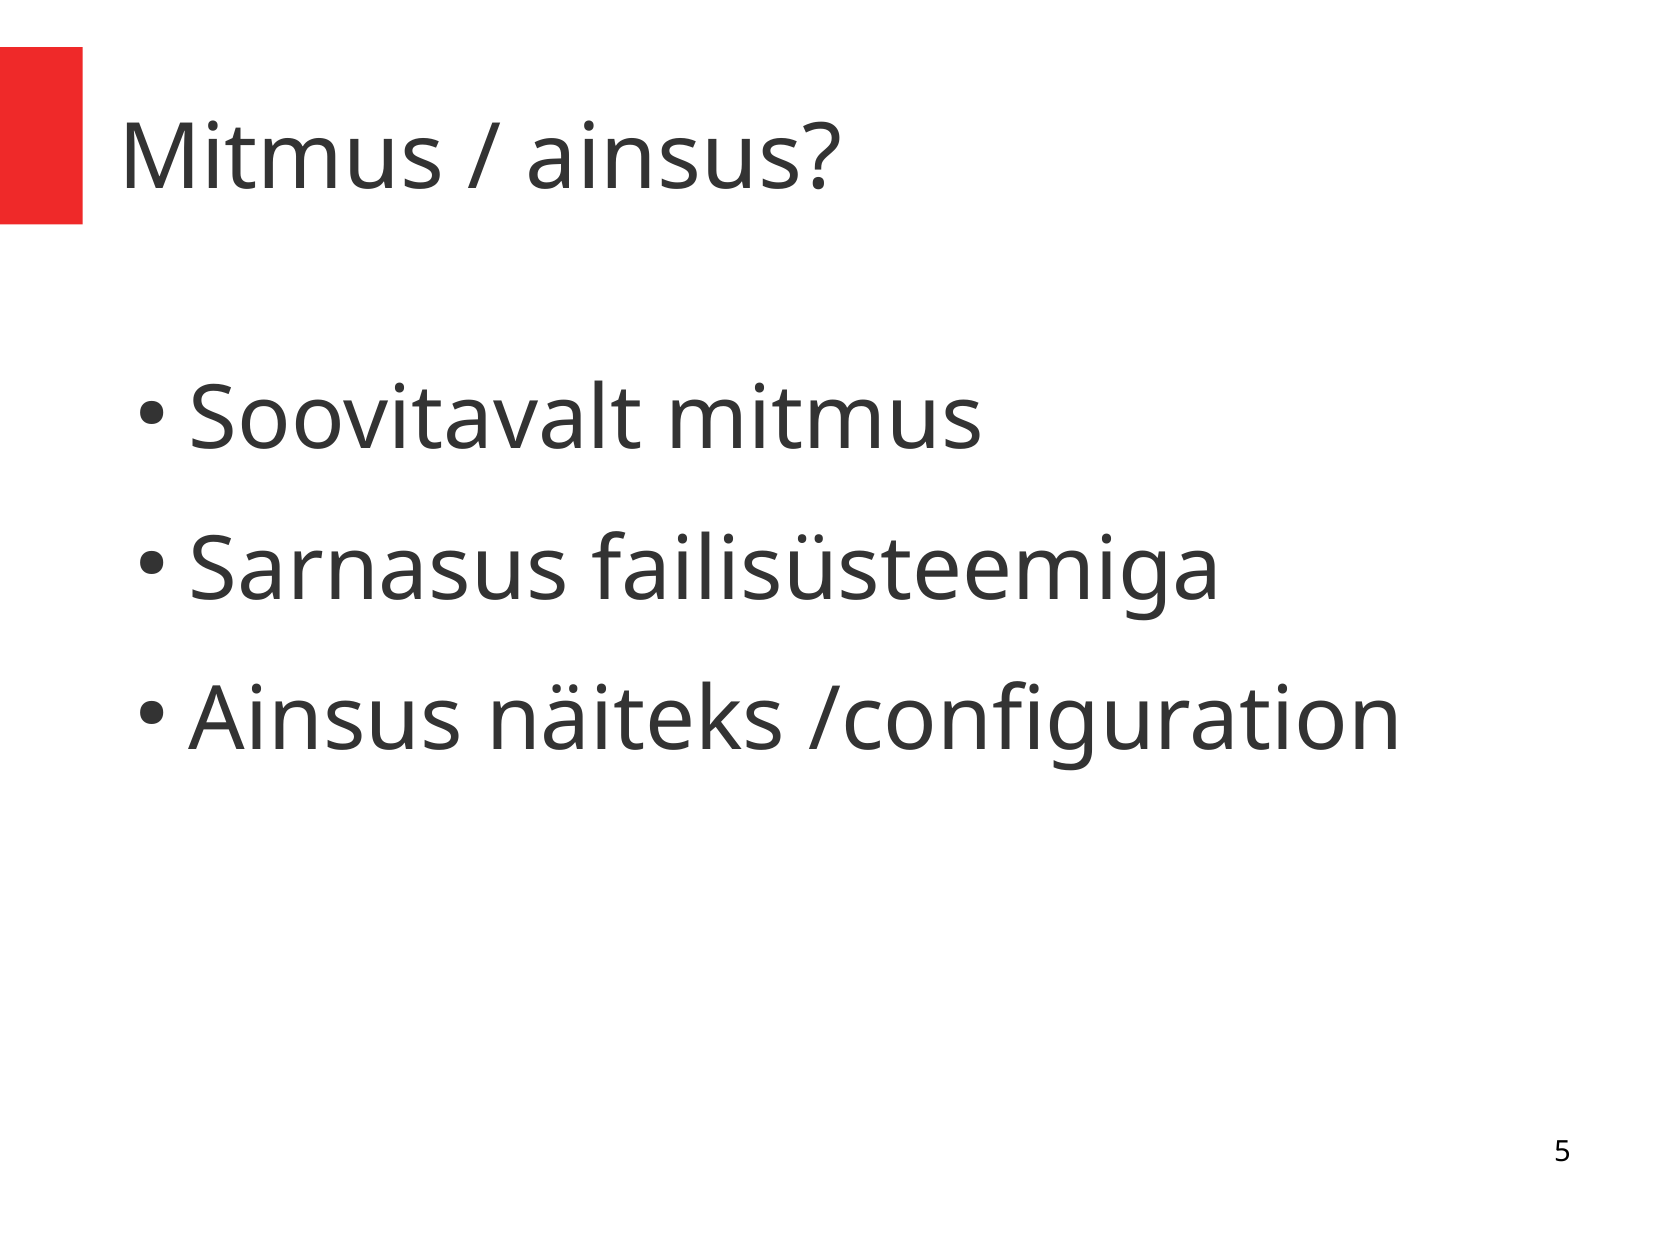

# Mitmus / ainsus?
Soovitavalt mitmus
Sarnasus failisüsteemiga
Ainsus näiteks /configuration
5